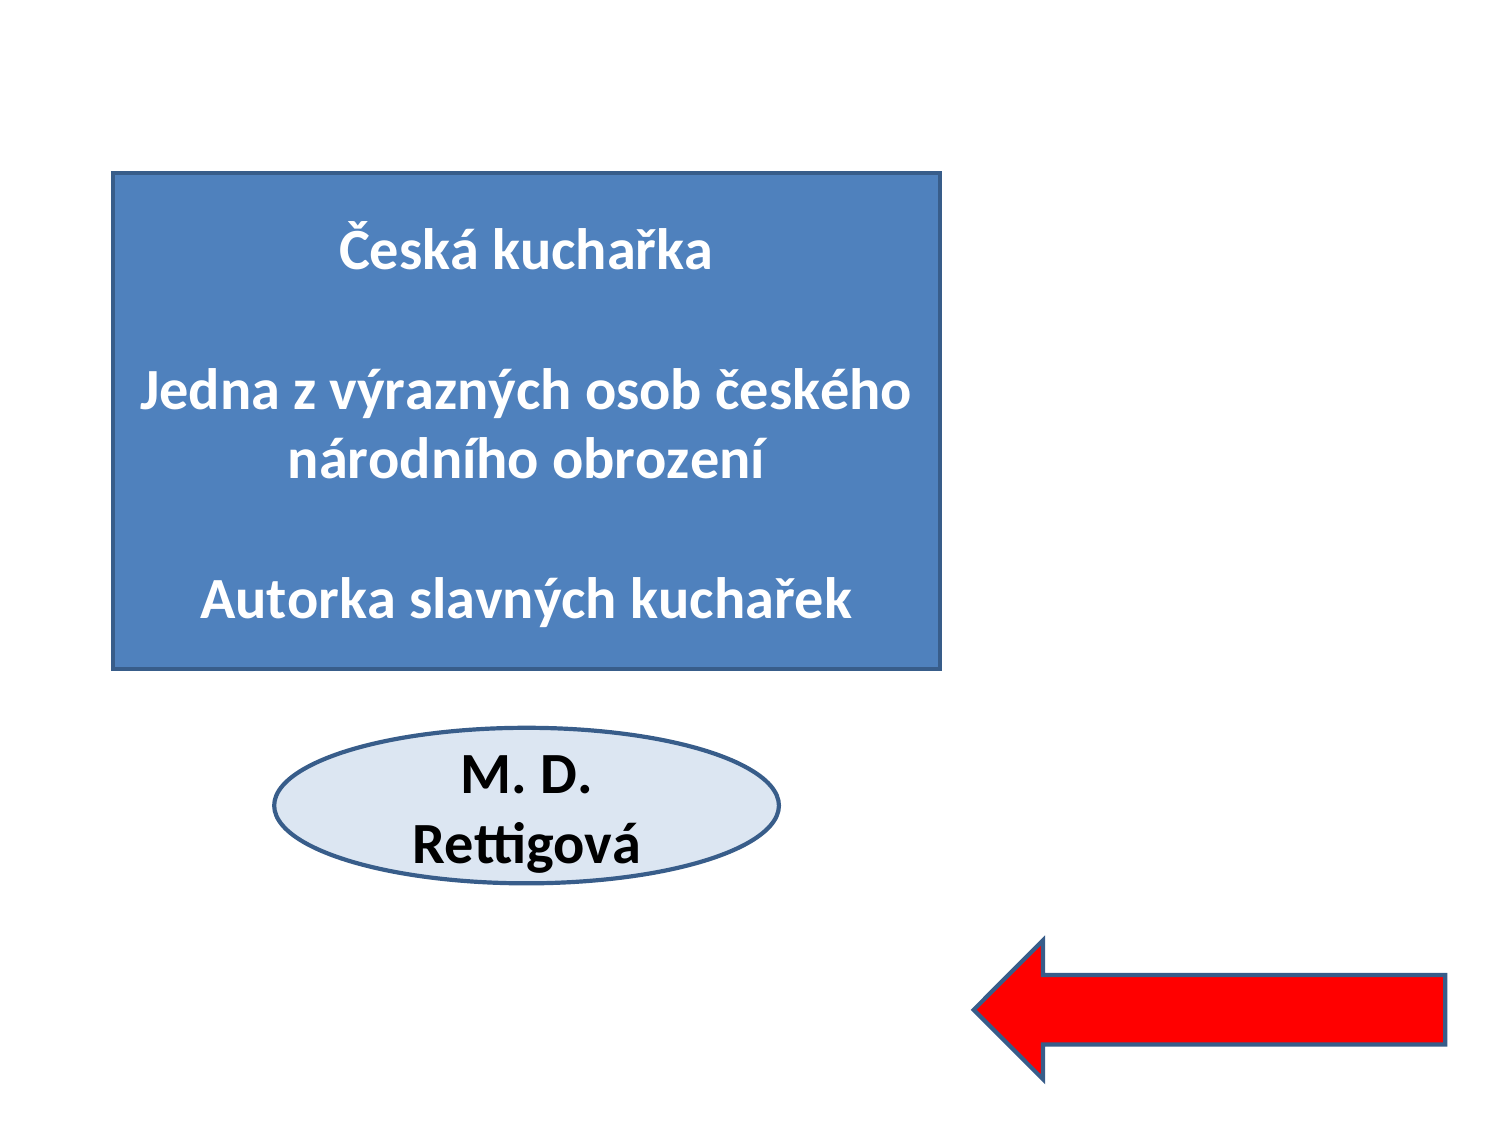

Česká kuchařka
Jedna z výrazných osob českého národního obrození
Autorka slavných kuchařek
M. D. Rettigová